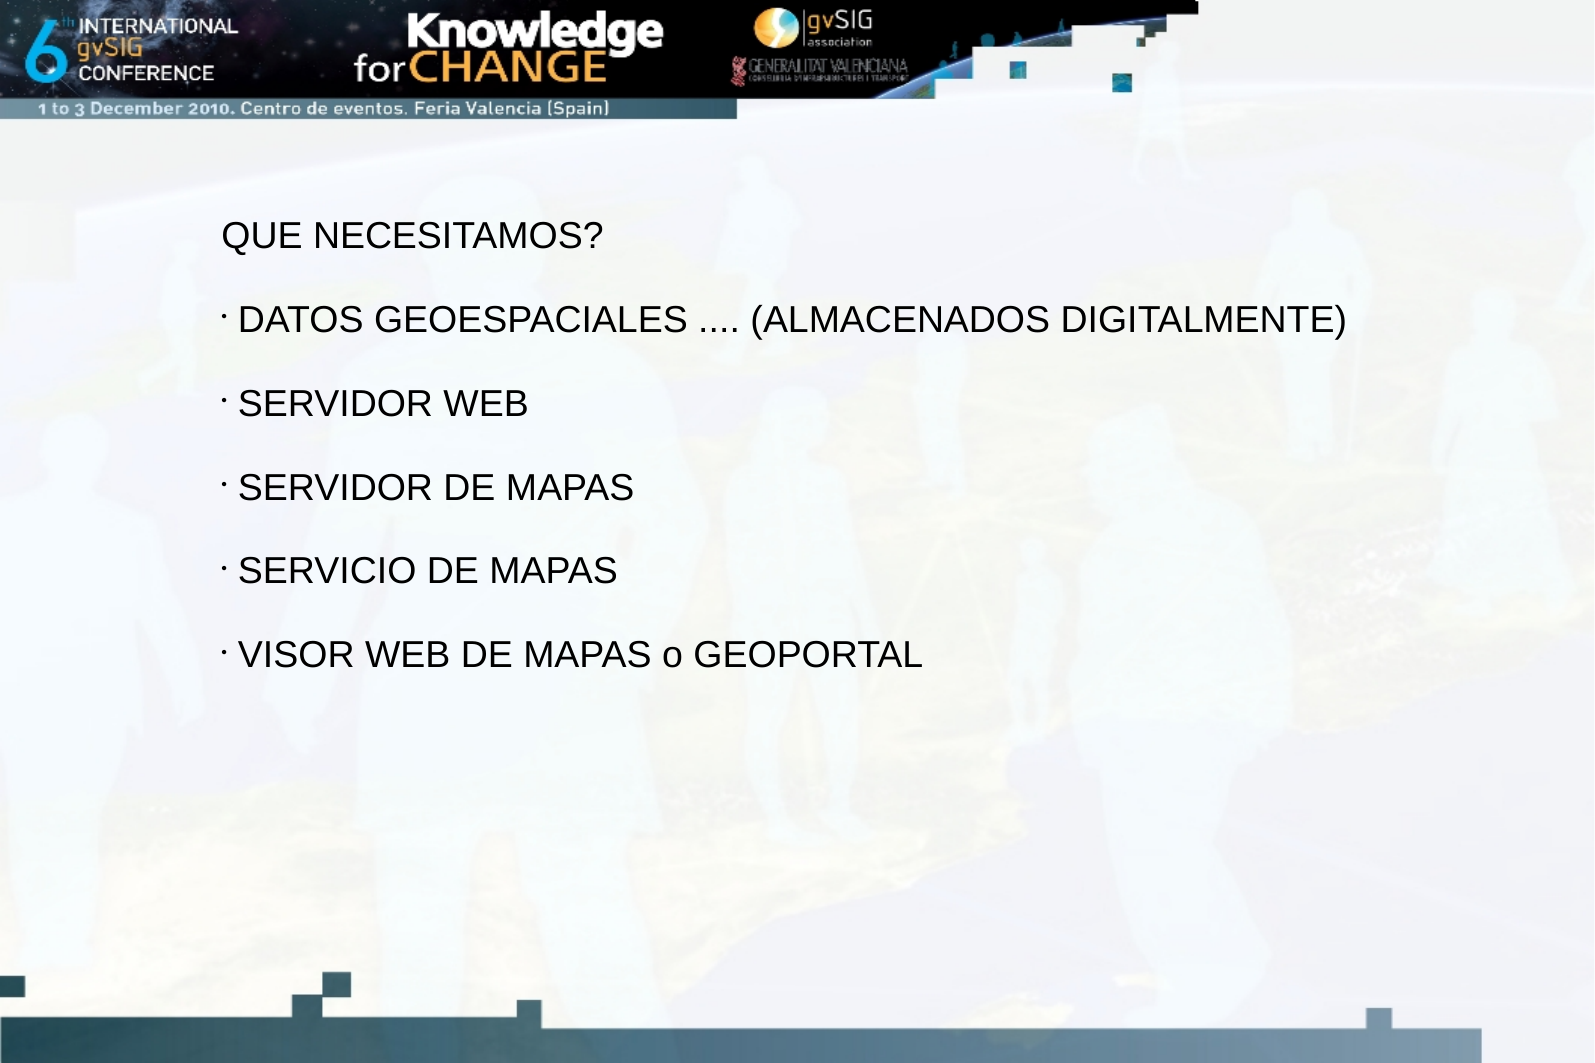

QUE NECESITAMOS?
 DATOS GEOESPACIALES .... (ALMACENADOS DIGITALMENTE)
 SERVIDOR WEB
 SERVIDOR DE MAPAS
 SERVICIO DE MAPAS
 VISOR WEB DE MAPAS o GEOPORTAL